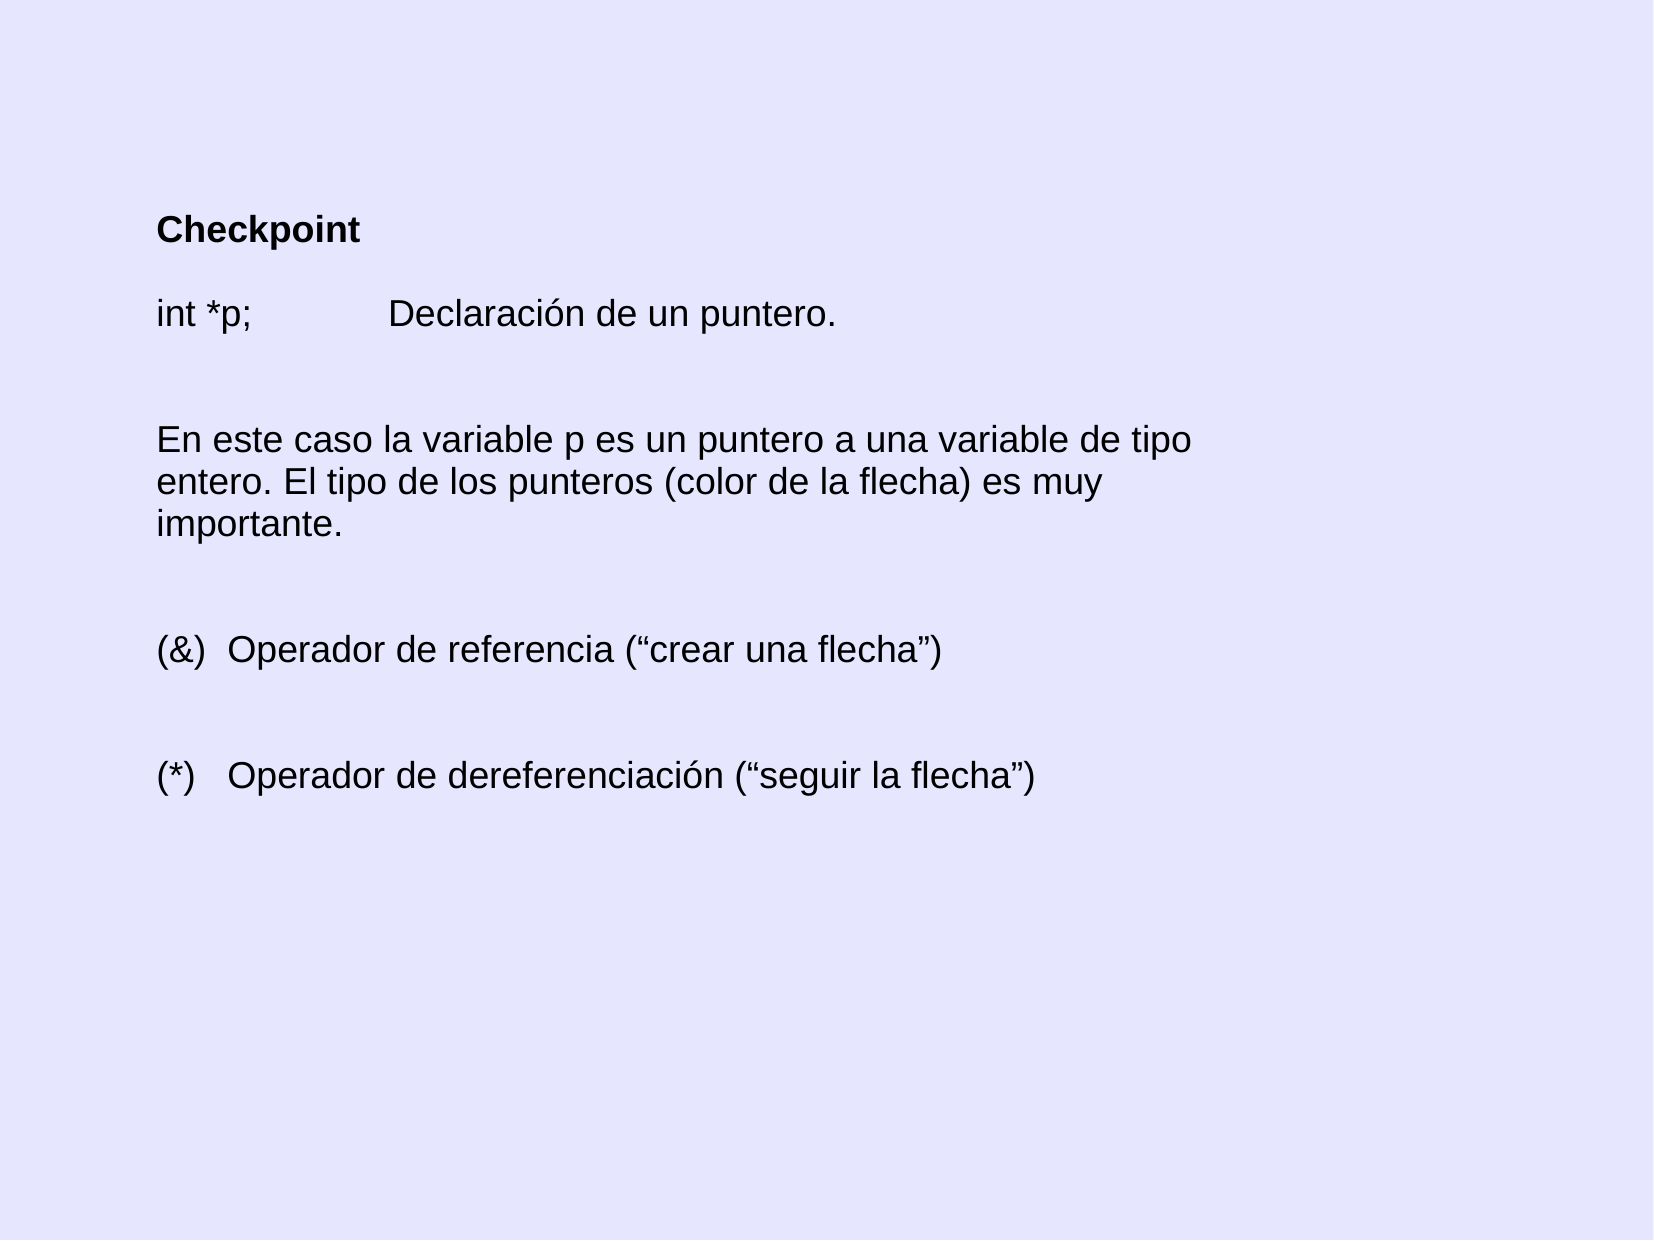

Checkpoint
int *p; Declaración de un puntero.
En este caso la variable p es un puntero a una variable de tipo entero. El tipo de los punteros (color de la flecha) es muy importante.
(&) Operador de referencia (“crear una flecha”)
(*) Operador de dereferenciación (“seguir la flecha”)